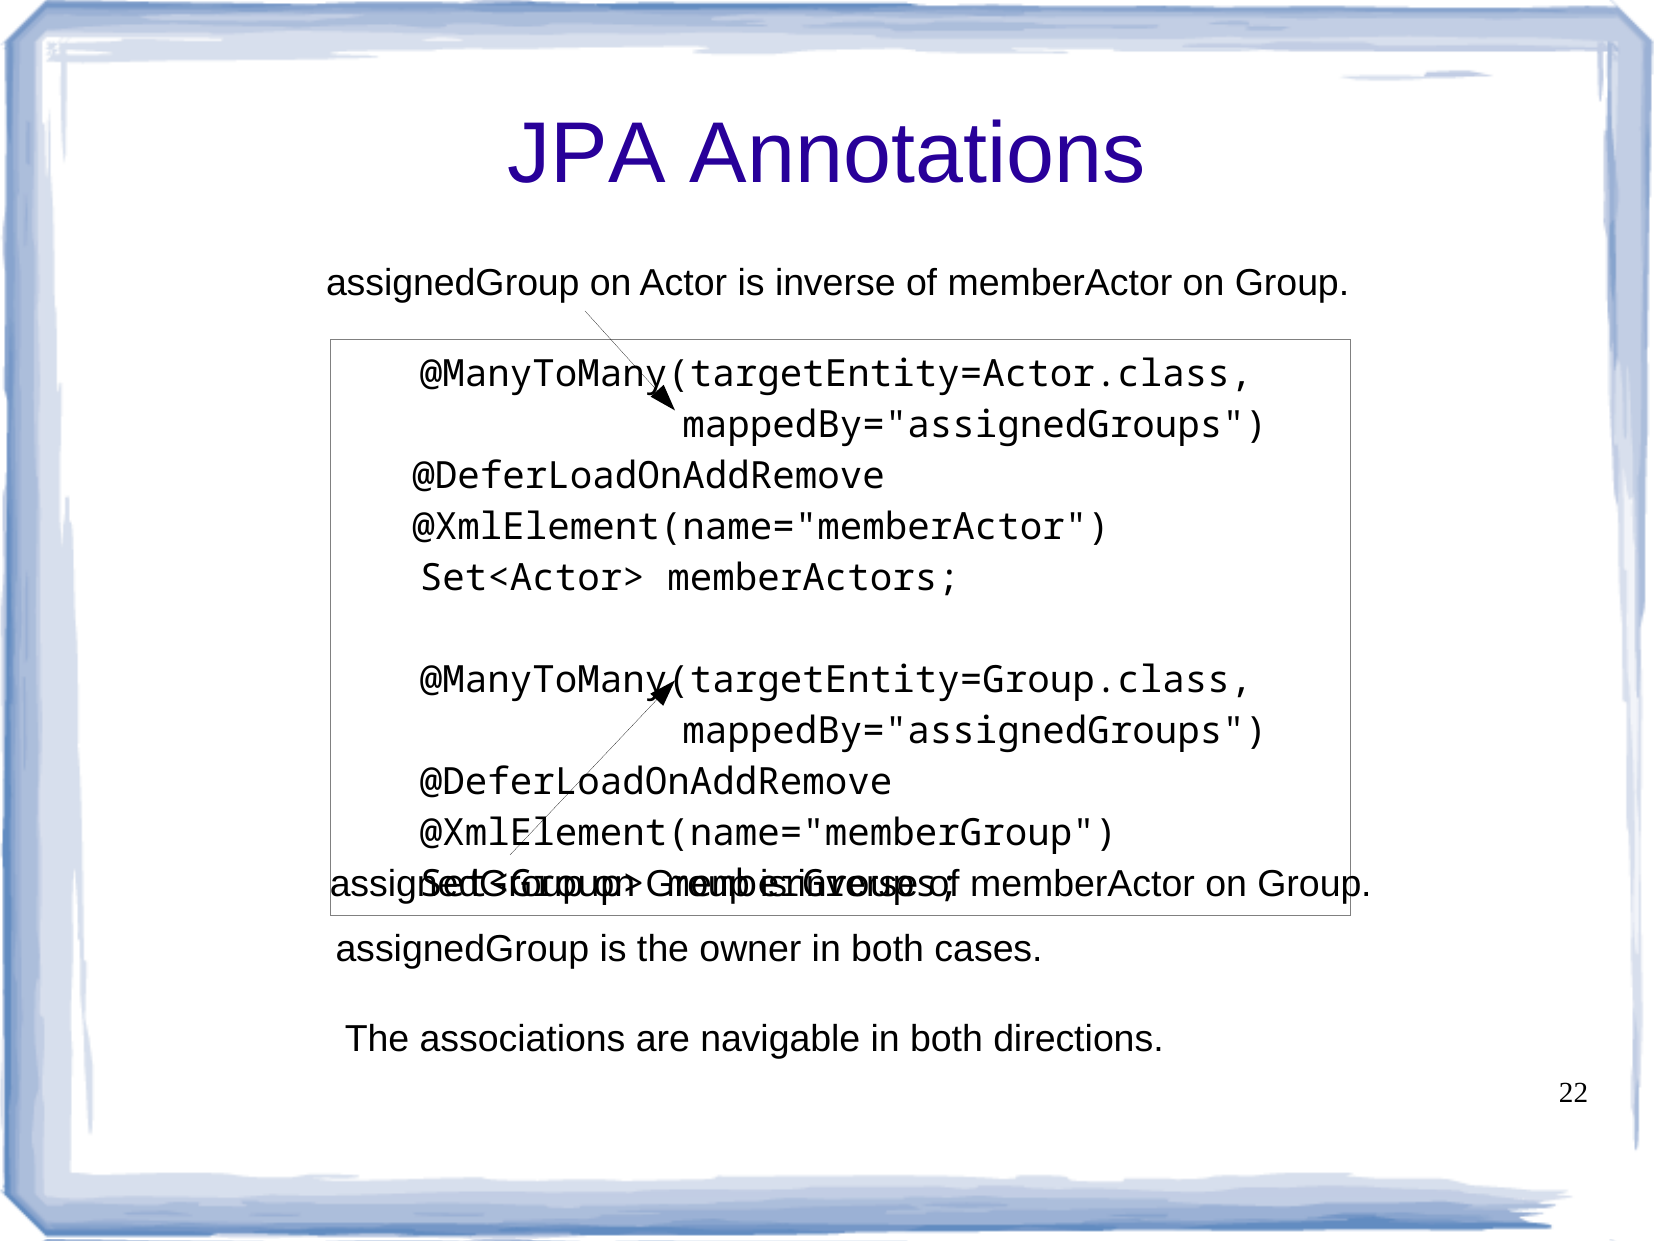

# JPA Annotations
assignedGroup on Actor is inverse of memberActor on Group.
	@ManyToMany(targetEntity=Actor.class, mappedBy="assignedGroups")
 @DeferLoadOnAddRemove
 @XmlElement(name="memberActor")
	Set<Actor> memberActors;
	@ManyToMany(targetEntity=Group.class, mappedBy="assignedGroups")
	@DeferLoadOnAddRemove
	@XmlElement(name="memberGroup")
	Set<Group> memberGroups;
assignedGroup on Group is inverse of memberActor on Group.
assignedGroup is the owner in both cases.
The associations are navigable in both directions.
22